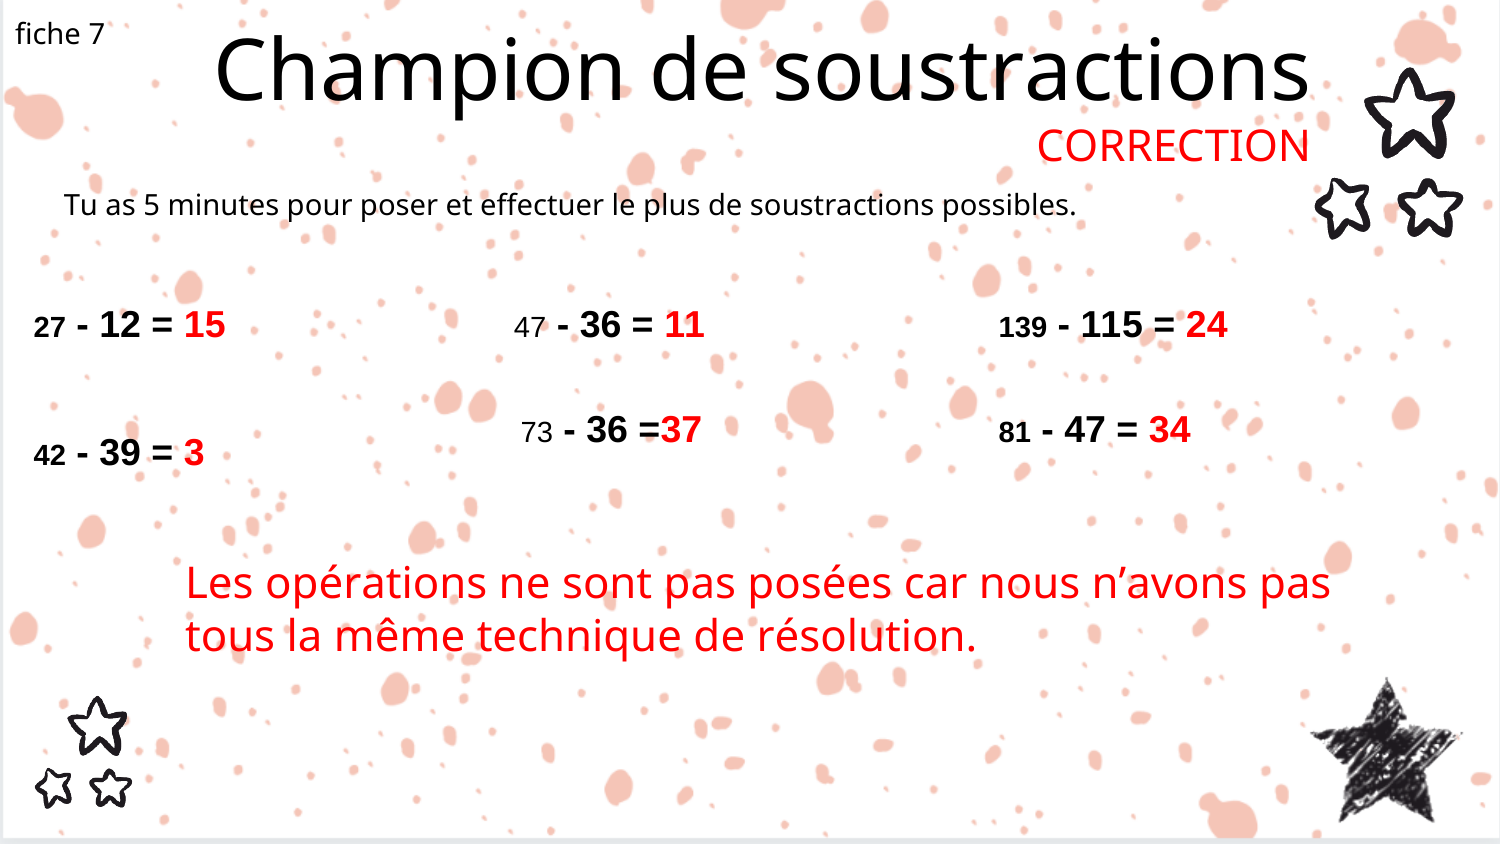

fiche 7
Champion de soustractions
CORRECTION
Tu as 5 minutes pour poser et effectuer le plus de soustractions possibles.
 27 - 12 = 15
 47 - 36 = 11
 139 - 115 = 24
73 - 36 =37
 81 - 47 = 34
 42 - 39 = 3
Les opérations ne sont pas posées car nous n’avons pas tous la même technique de résolution.